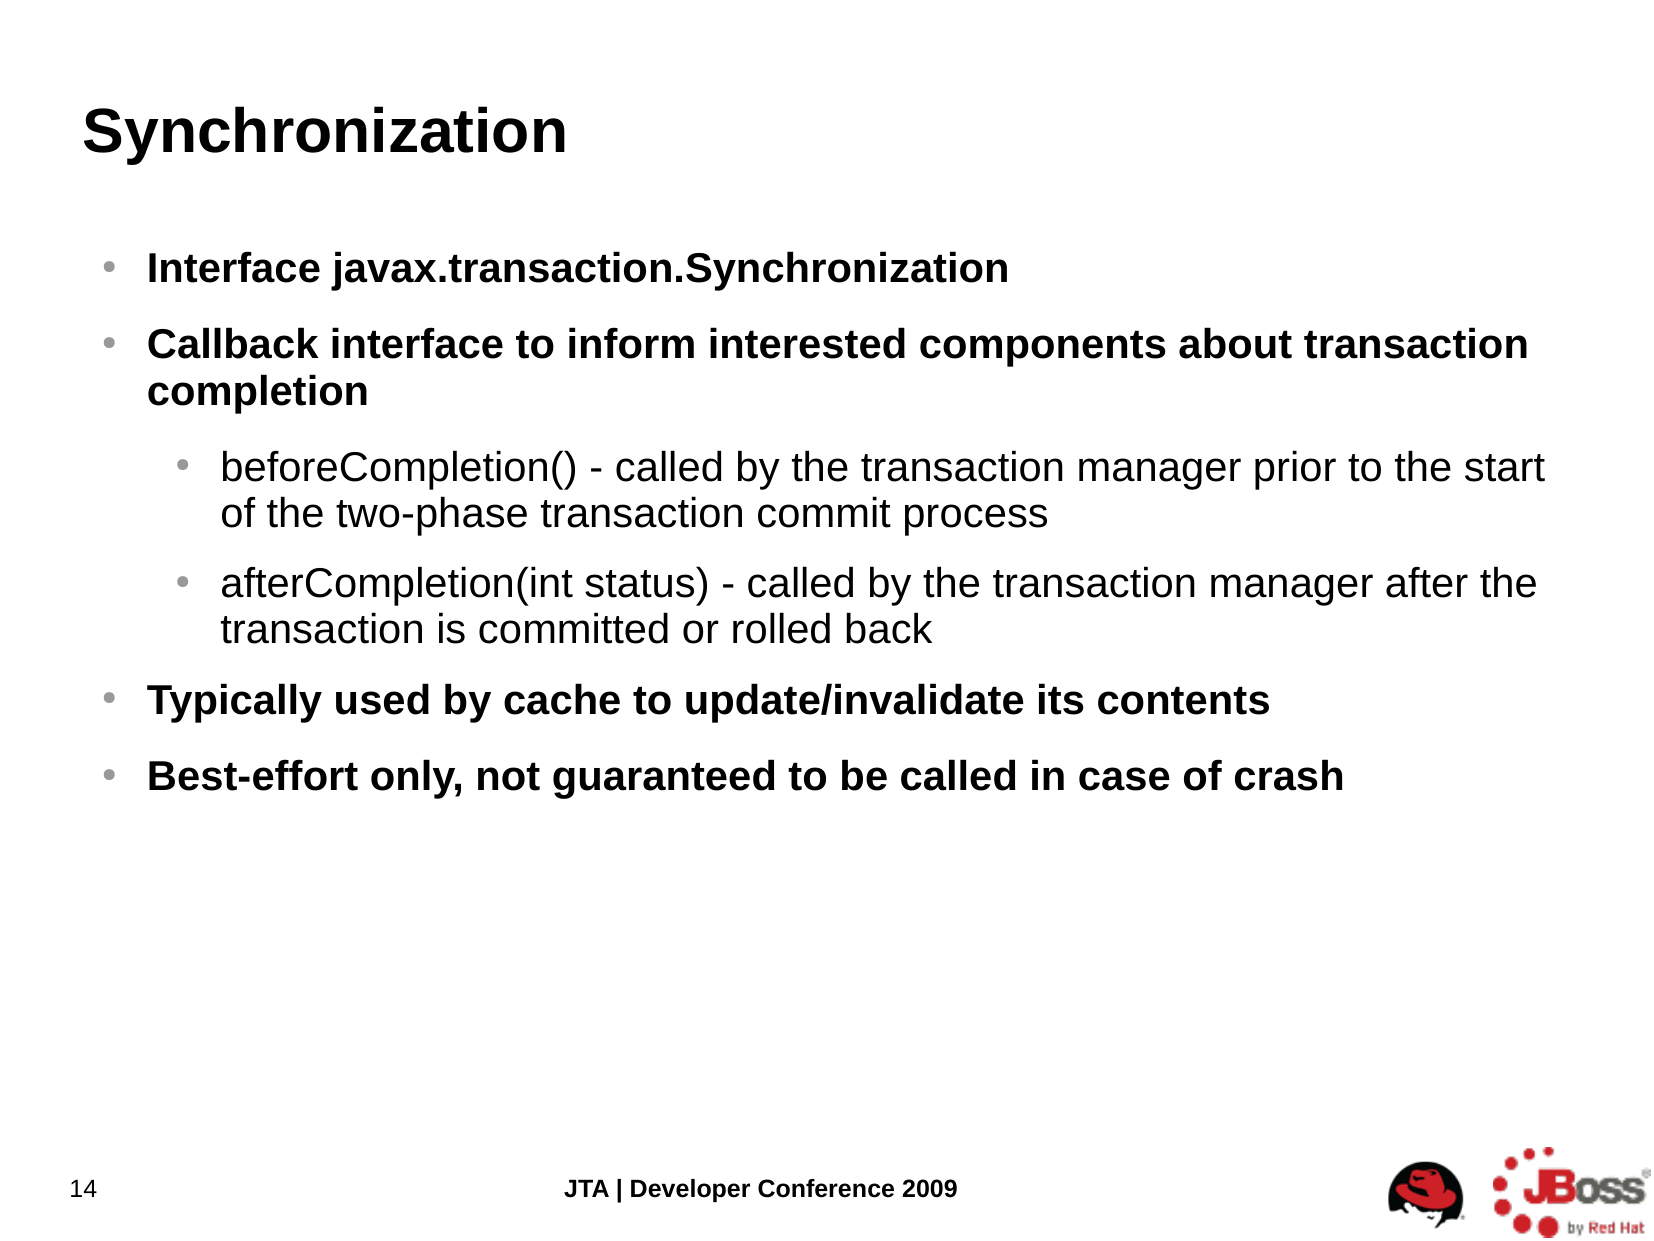

# Synchronization
Interface javax.transaction.Synchronization
Callback interface to inform interested components about transaction completion
beforeCompletion() - called by the transaction manager prior to the start of the two-phase transaction commit process
afterCompletion(int status) - called by the transaction manager after the transaction is committed or rolled back
Typically used by cache to update/invalidate its contents
Best-effort only, not guaranteed to be called in case of crash